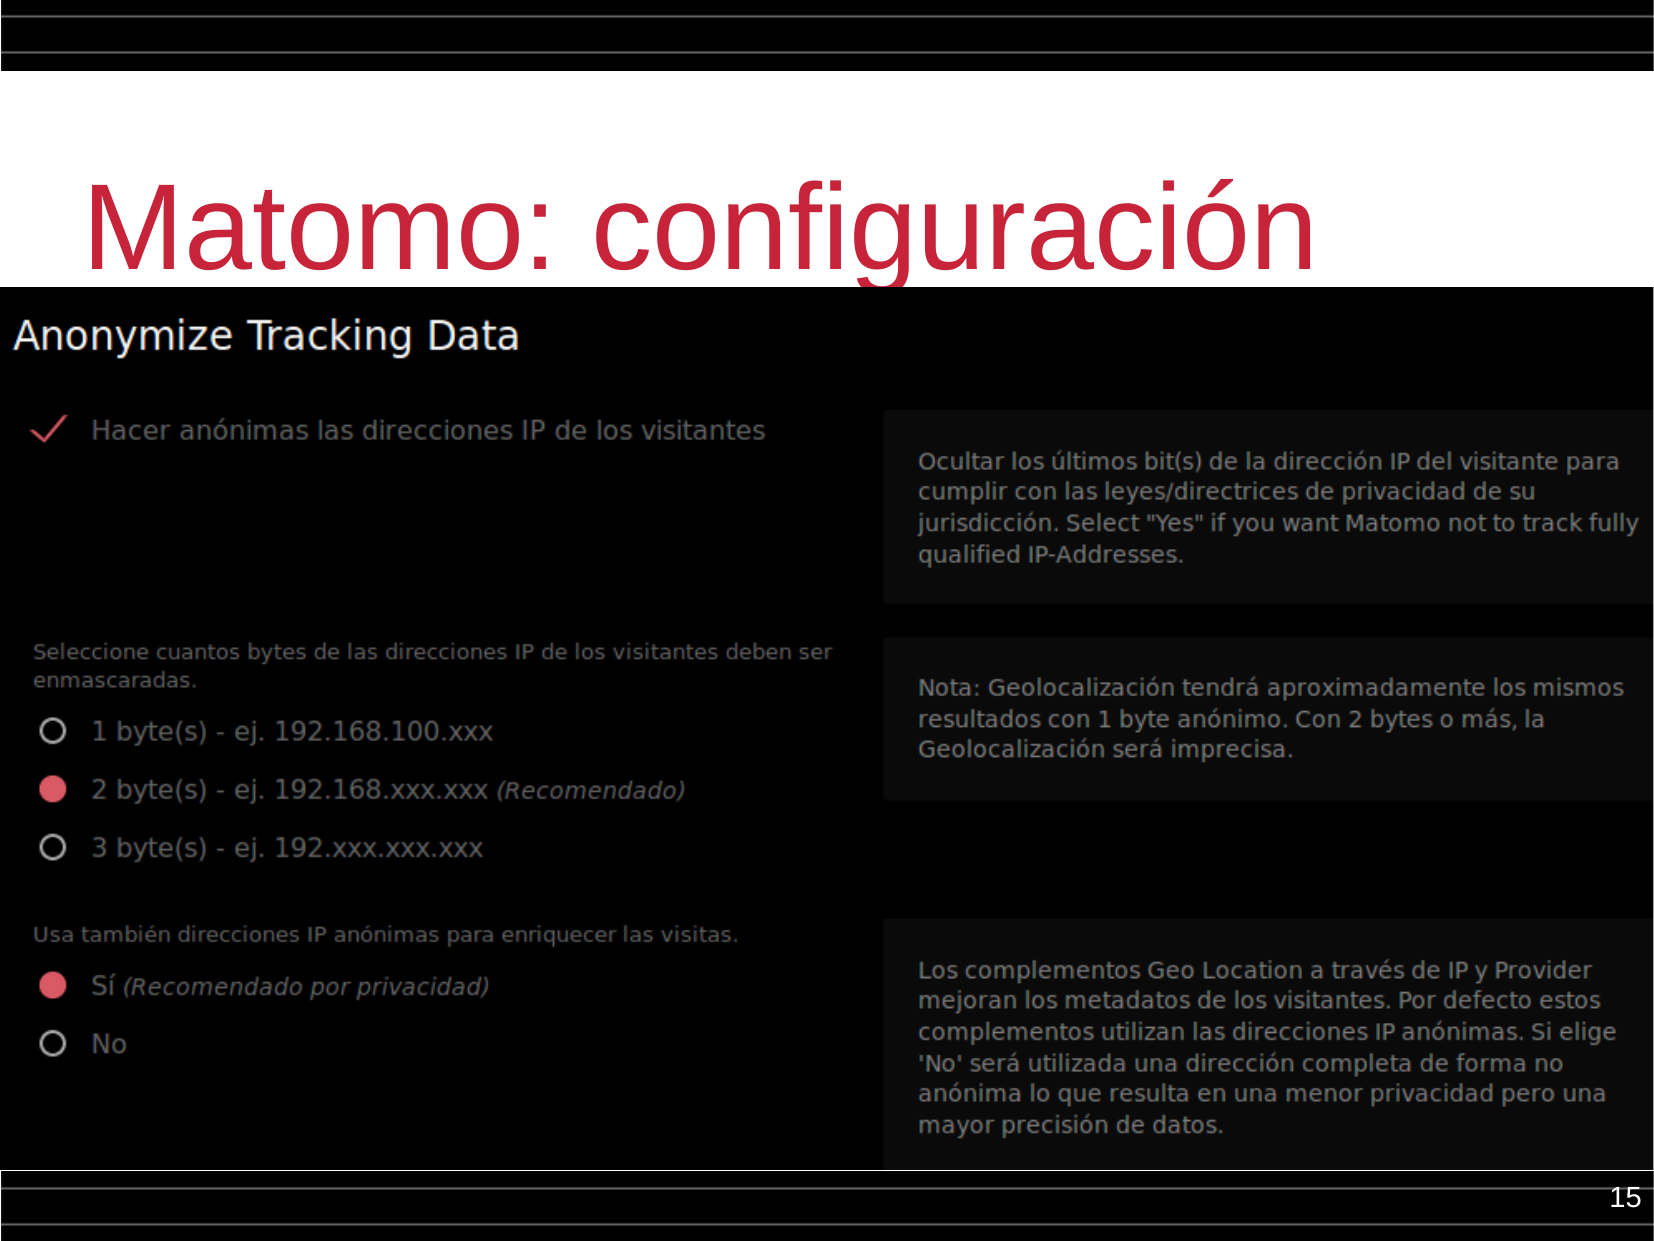

# Matomo: configuración
Privacidad
Datos anónimos
Hacer anónimas las ip’s
Hacer anónimos los userID
Hacer anónimos los orderID